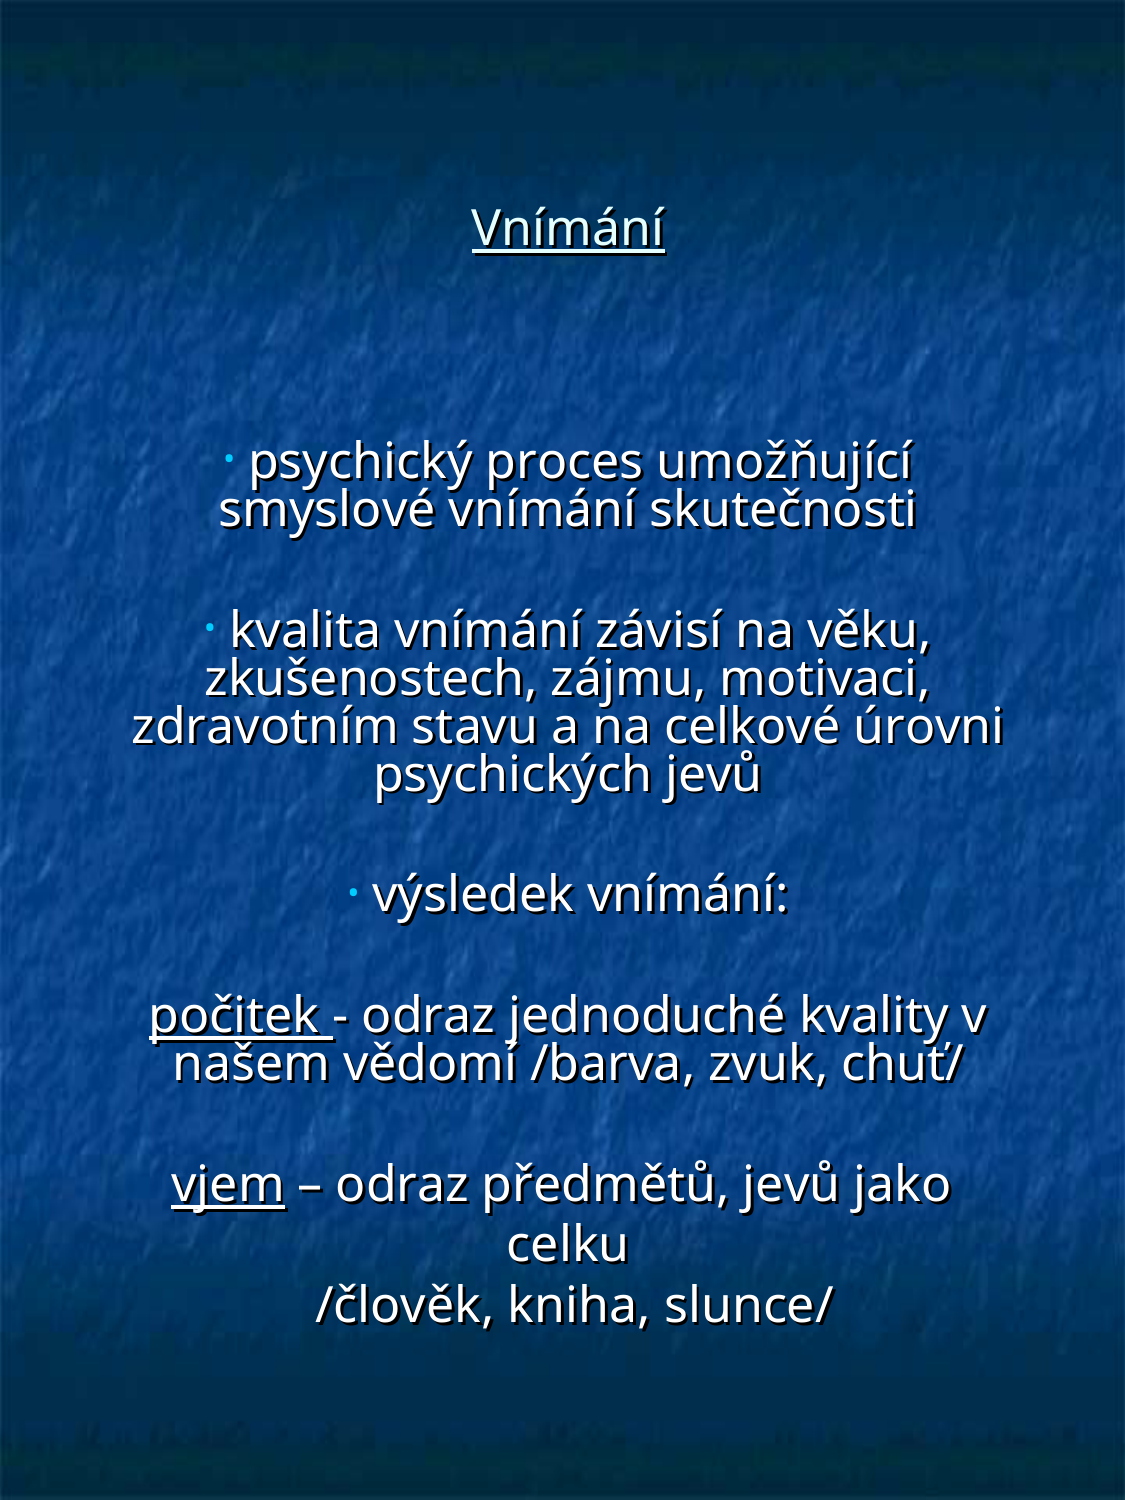

# Vnímání
 psychický proces umožňující smyslové vnímání skutečnosti
 kvalita vnímání závisí na věku, zkušenostech, zájmu, motivaci, zdravotním stavu a na celkové úrovni psychických jevů
 výsledek vnímání:
počitek - odraz jednoduché kvality v našem vědomí /barva, zvuk, chuť/
vjem – odraz předmětů, jevů jako
celku
 /člověk, kniha, slunce/